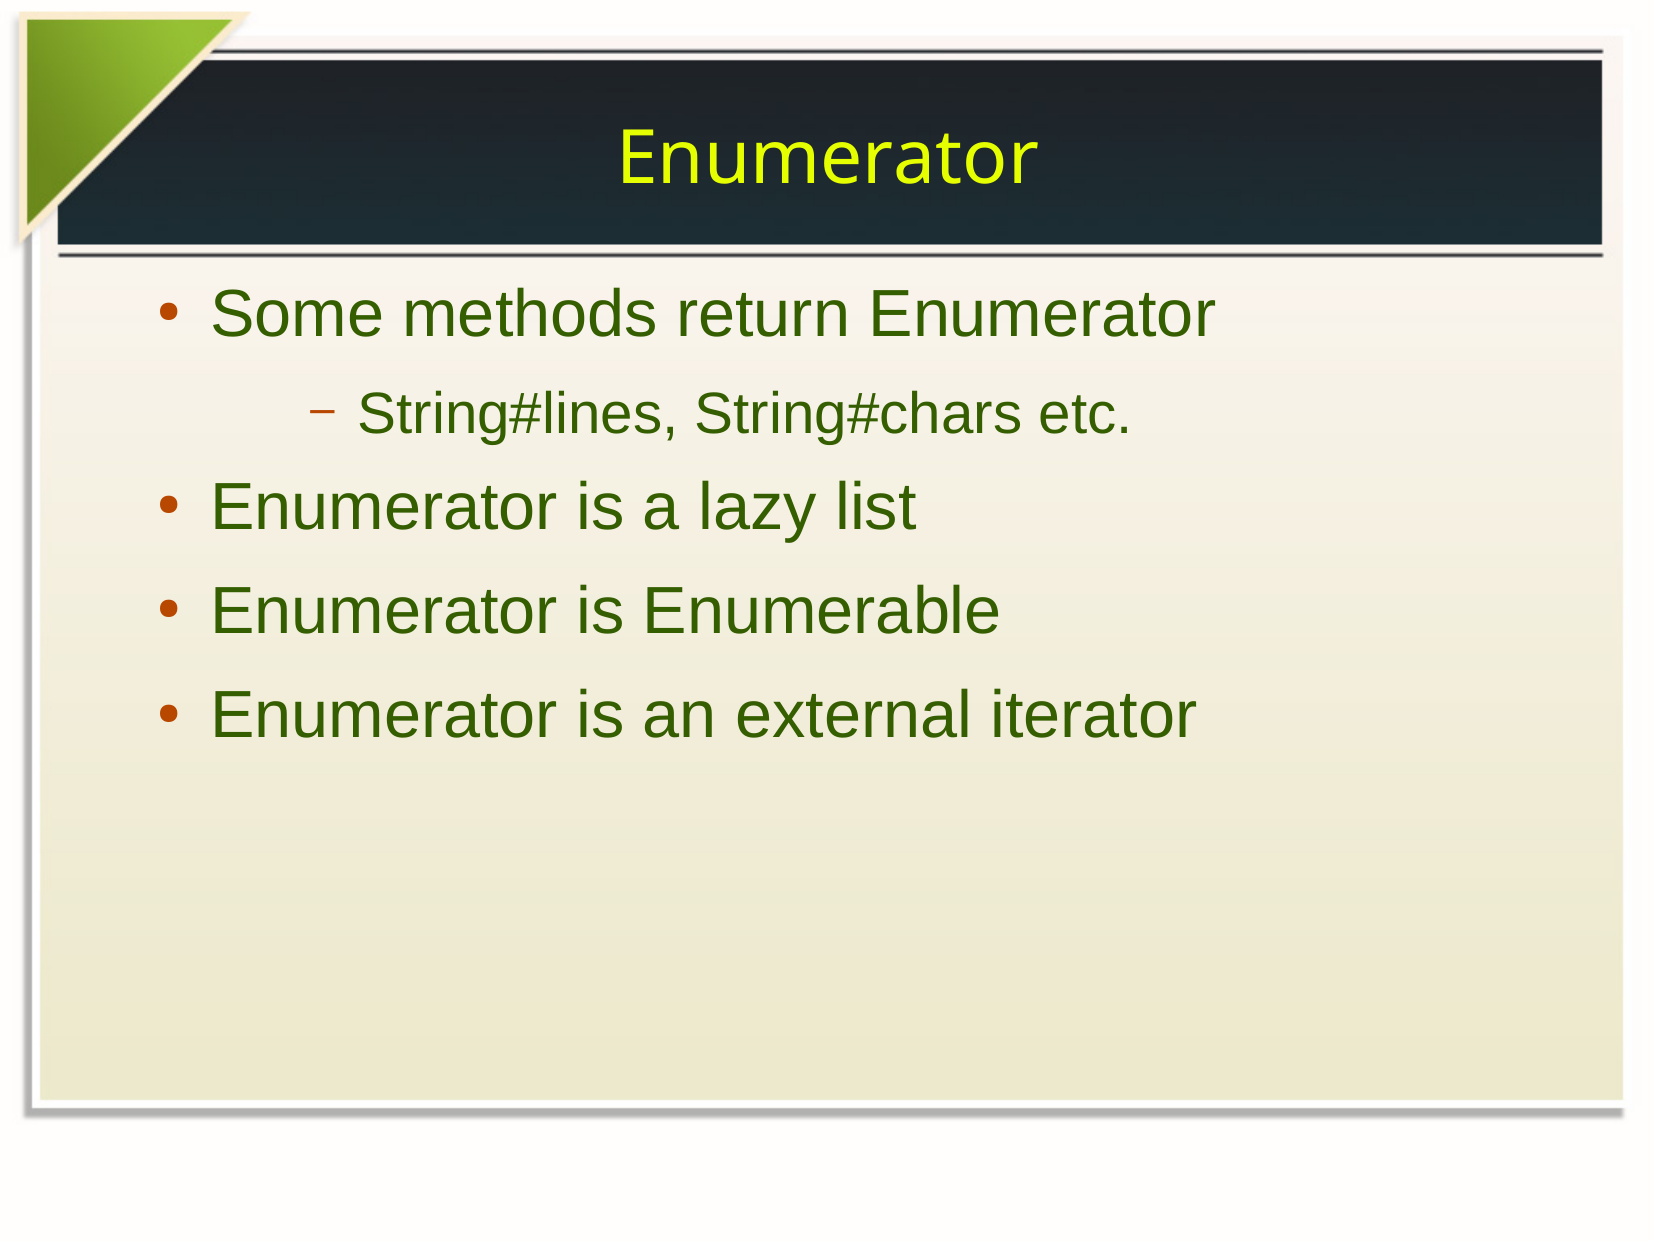

# Enumerator
Some methods return Enumerator
String#lines, String#chars etc.
Enumerator is a lazy list
Enumerator is Enumerable
Enumerator is an external iterator